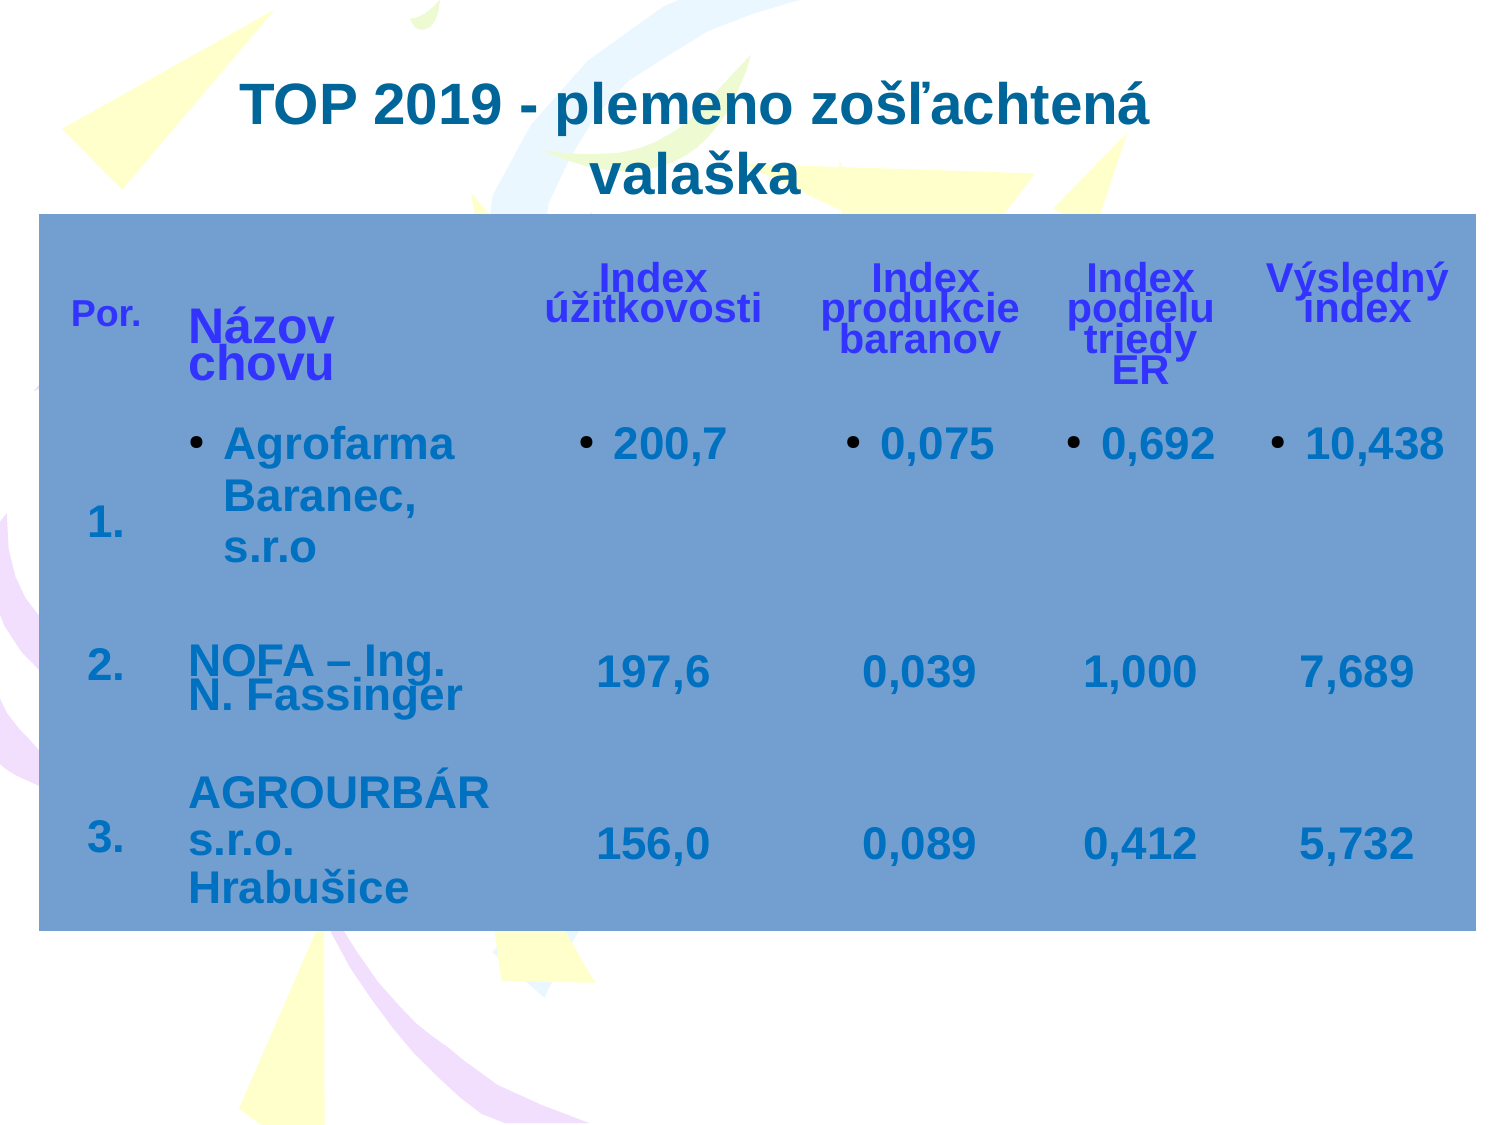

TOP 2019 - plemeno zošľachtená valaška
| Por. | Názov chovu | Index úžitkovosti | Index produkcie baranov | Index podielu triedy ER | Výsledný index |
| --- | --- | --- | --- | --- | --- |
| 1. | Agrofarma Baranec, s.r.o | 200,7 | 0,075 | 0,692 | 10,438 |
| 2. | NOFA – Ing. N. Fassinger | 197,6 | 0,039 | 1,000 | 7,689 |
| 3. | AGROURBÁR s.r.o. Hrabušice | 156,0 | 0,089 | 0,412 | 5,732 |